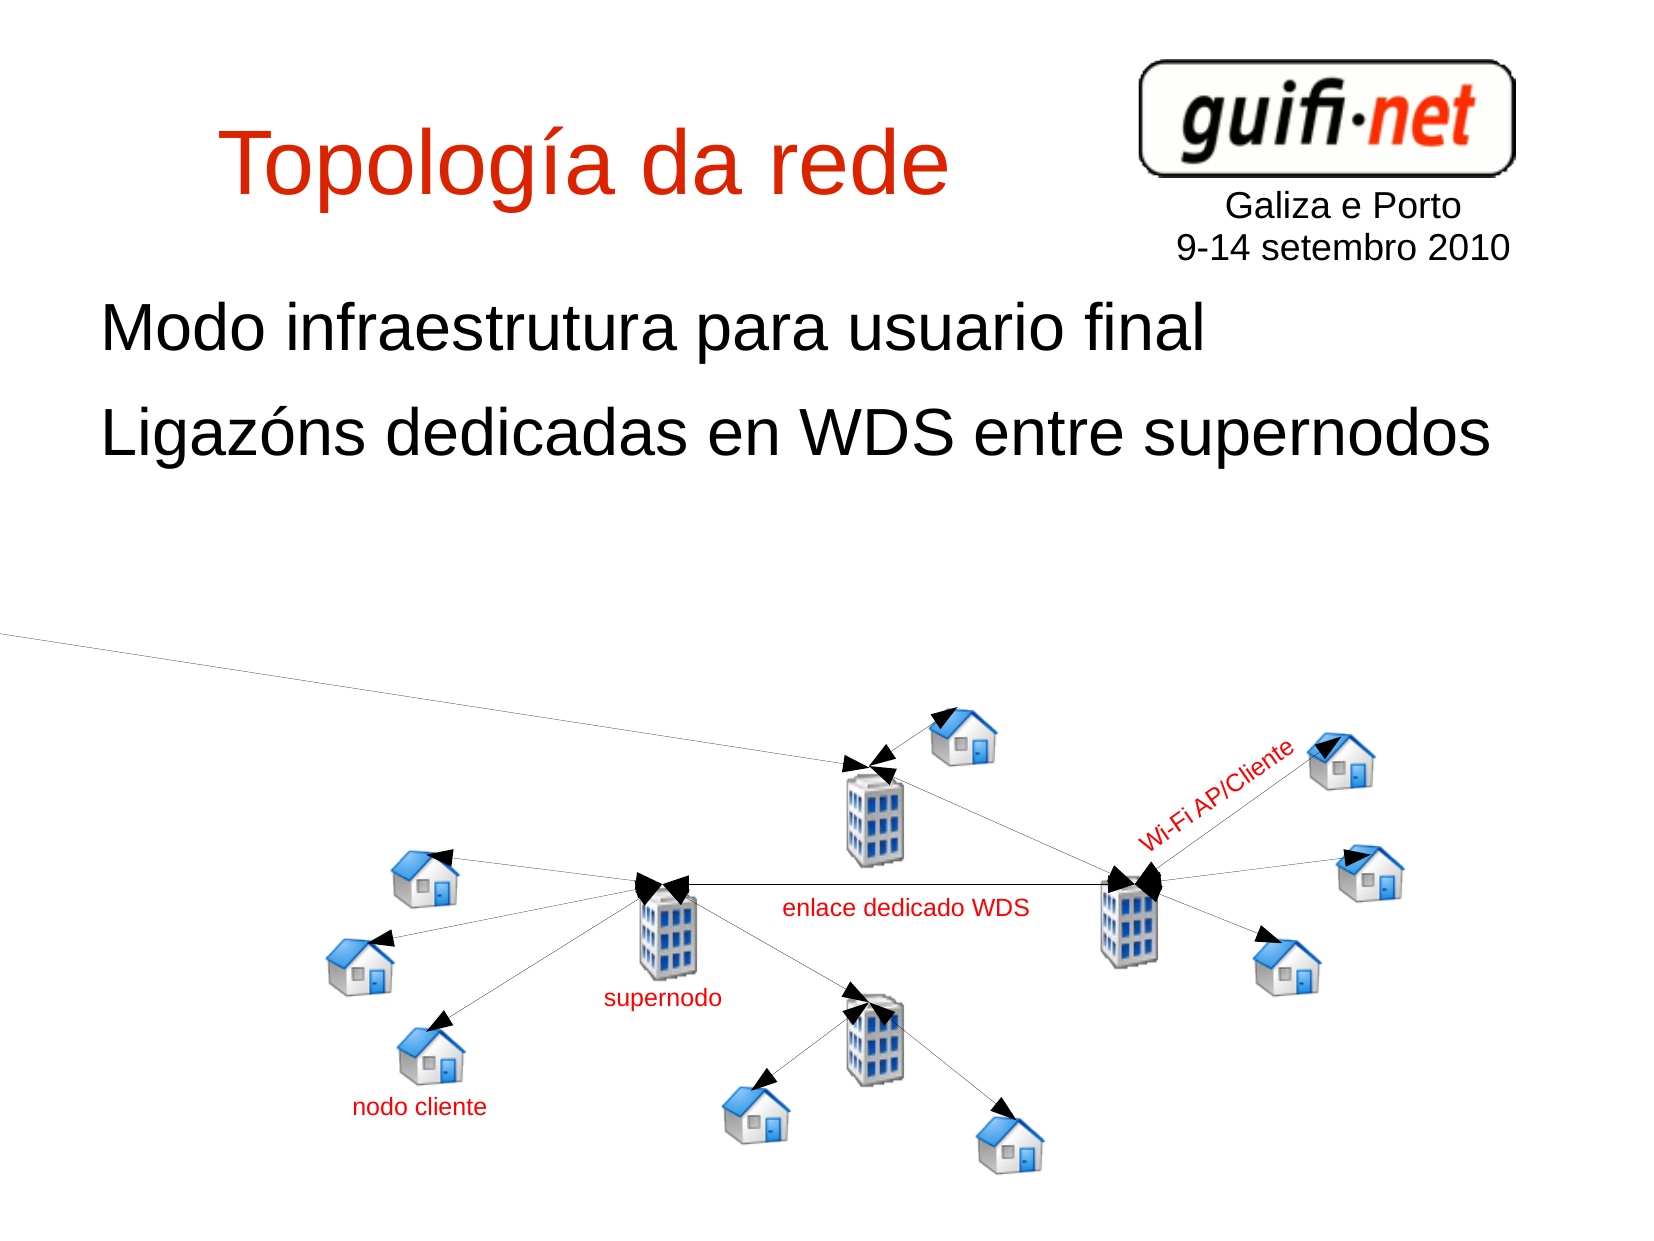

# Topología da rede
Galiza e Porto
9-14 setembro 2010
Modo infraestrutura para usuario final
Ligazóns dedicadas en WDS entre supernodos
Wi-Fi AP/Cliente
enlace dedicado WDS
supernodo
nodo cliente